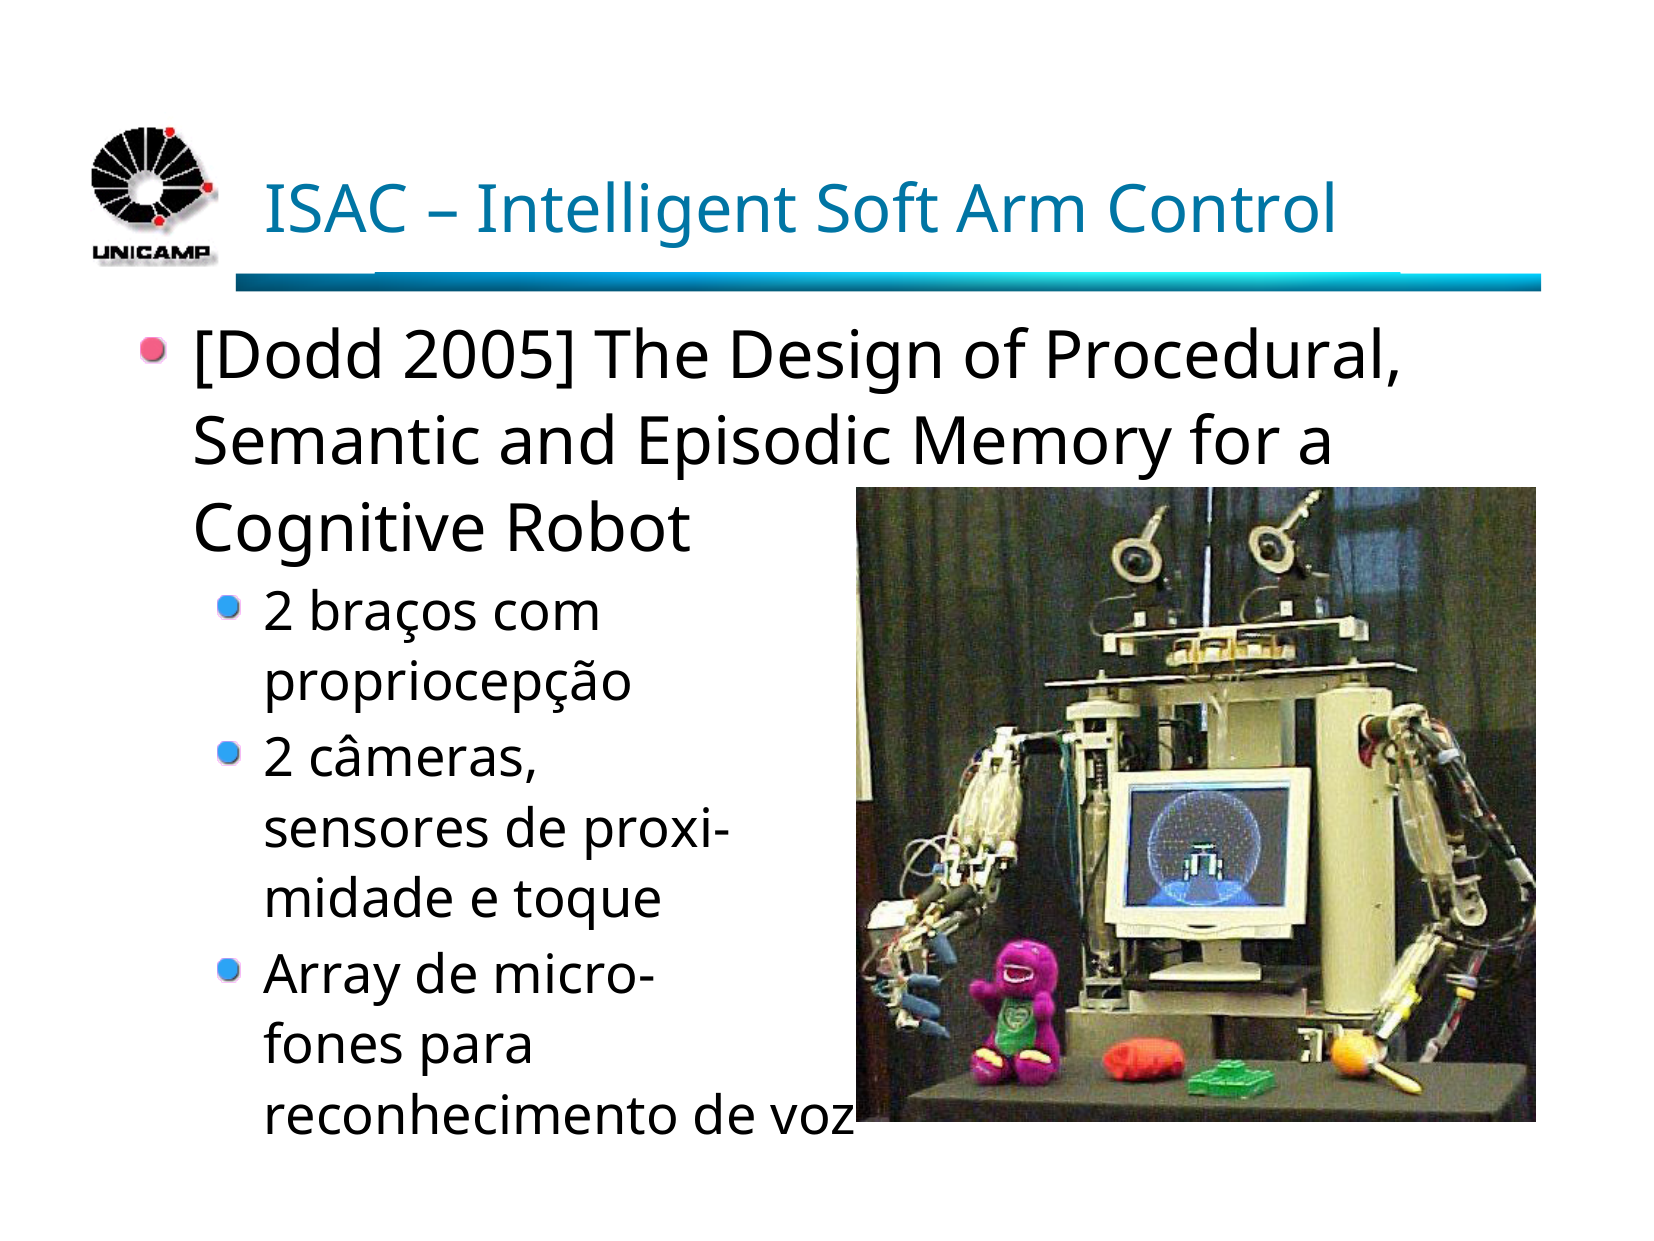

# ISAC – Intelligent Soft Arm Control
[Dodd 2005] The Design of Procedural, Semantic and Episodic Memory for a Cognitive Robot
2 braços com
propriocepção
2 câmeras,
sensores de proxi-
midade e toque
Array de micro-
fones para
reconhecimento de voz